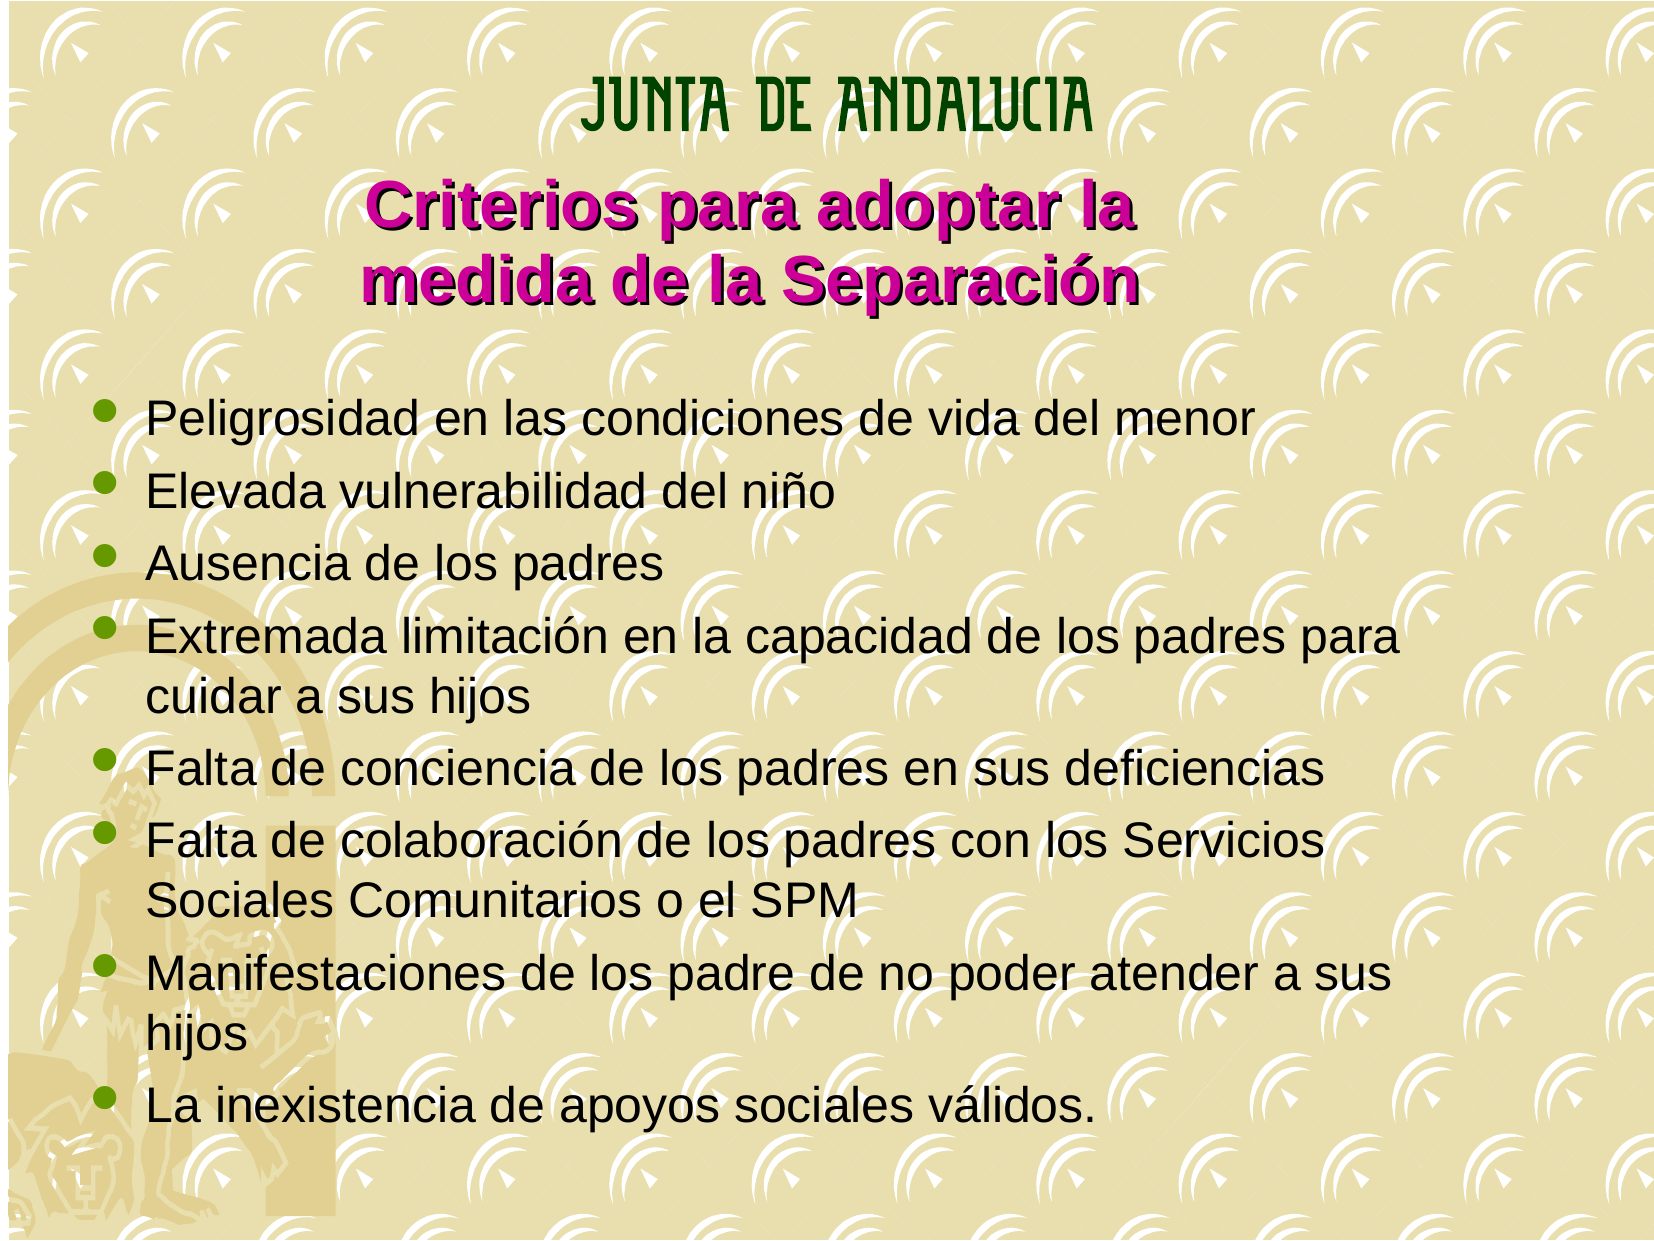

Criterios para adoptar la medida de la Separación
# Peligrosidad en las condiciones de vida del menor
Elevada vulnerabilidad del niño
Ausencia de los padres
Extremada limitación en la capacidad de los padres para cuidar a sus hijos
Falta de conciencia de los padres en sus deficiencias
Falta de colaboración de los padres con los Servicios Sociales Comunitarios o el SPM
Manifestaciones de los padre de no poder atender a sus hijos
La inexistencia de apoyos sociales válidos.